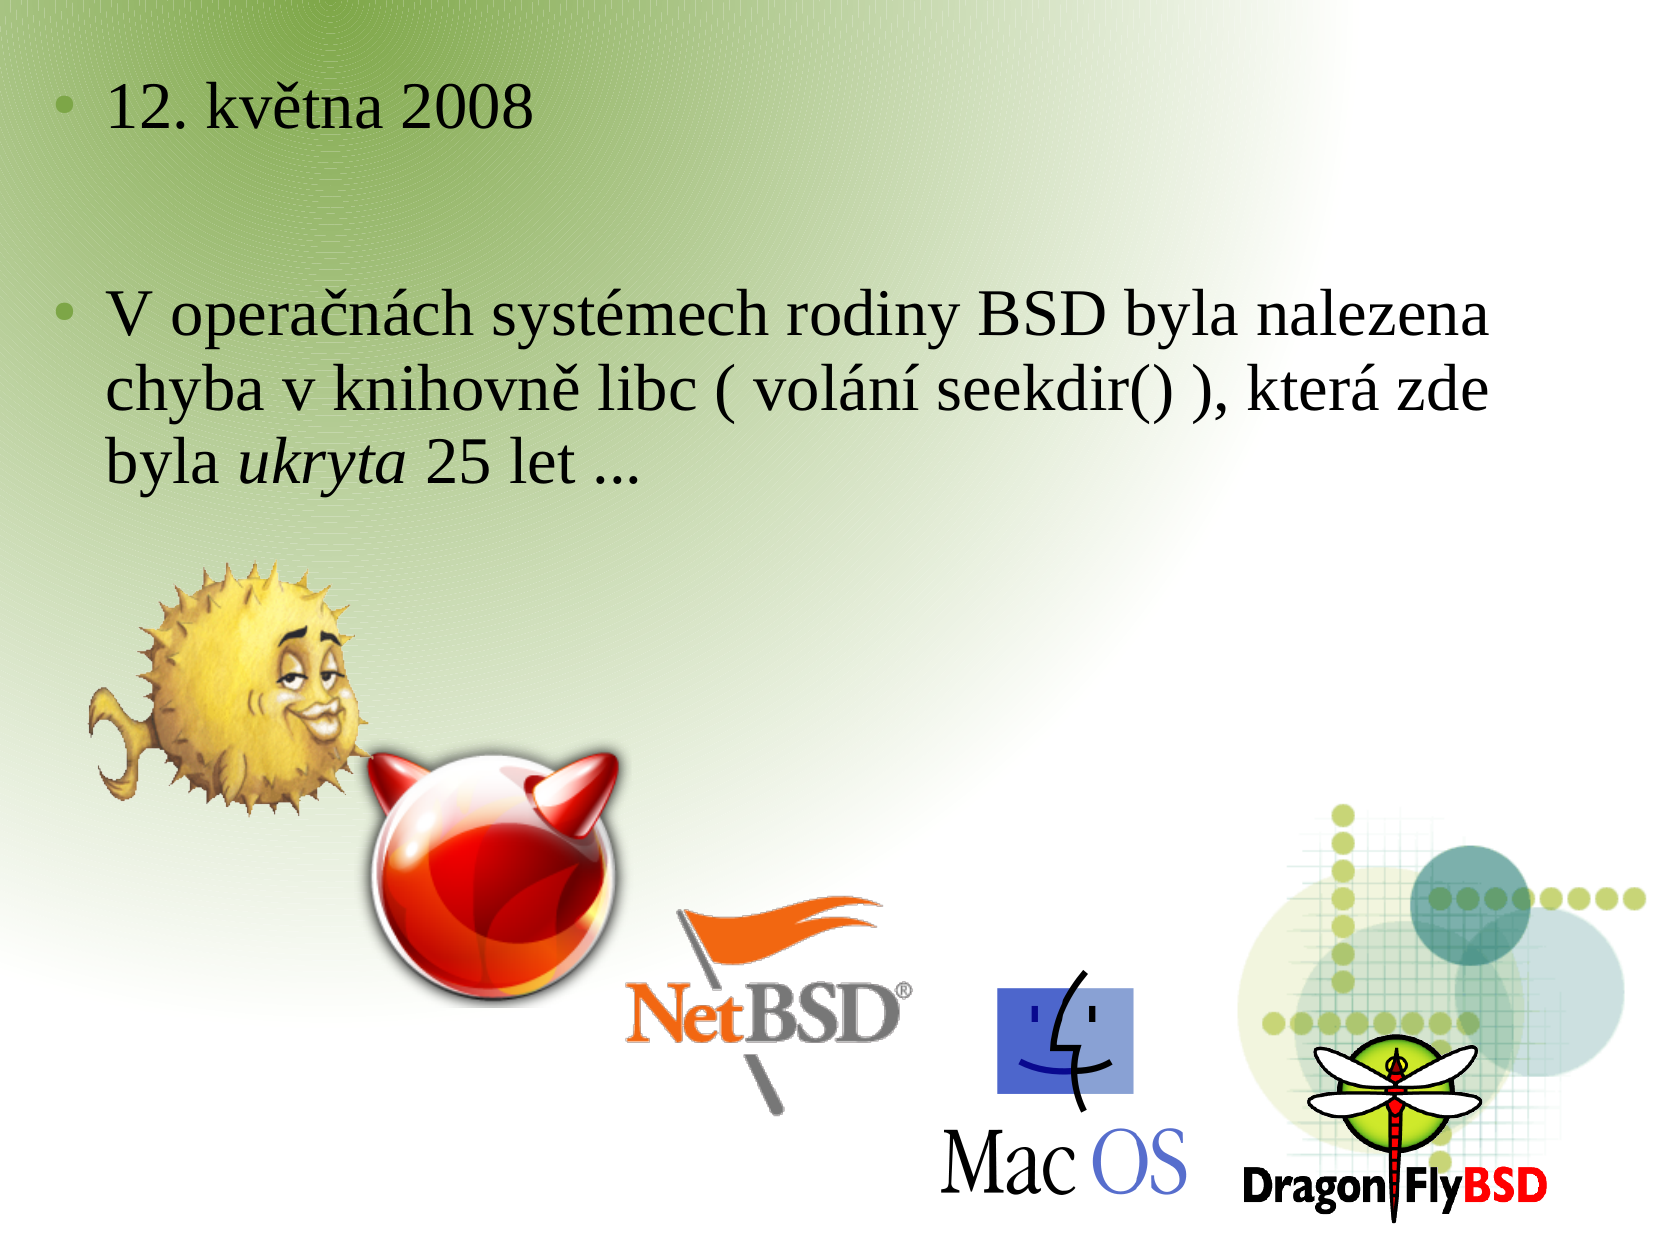

# 12. května 2008
V operačnách systémech rodiny BSD byla nalezena chyba v knihovně libc ( volání seekdir() ), která zde byla ukryta 25 let ...